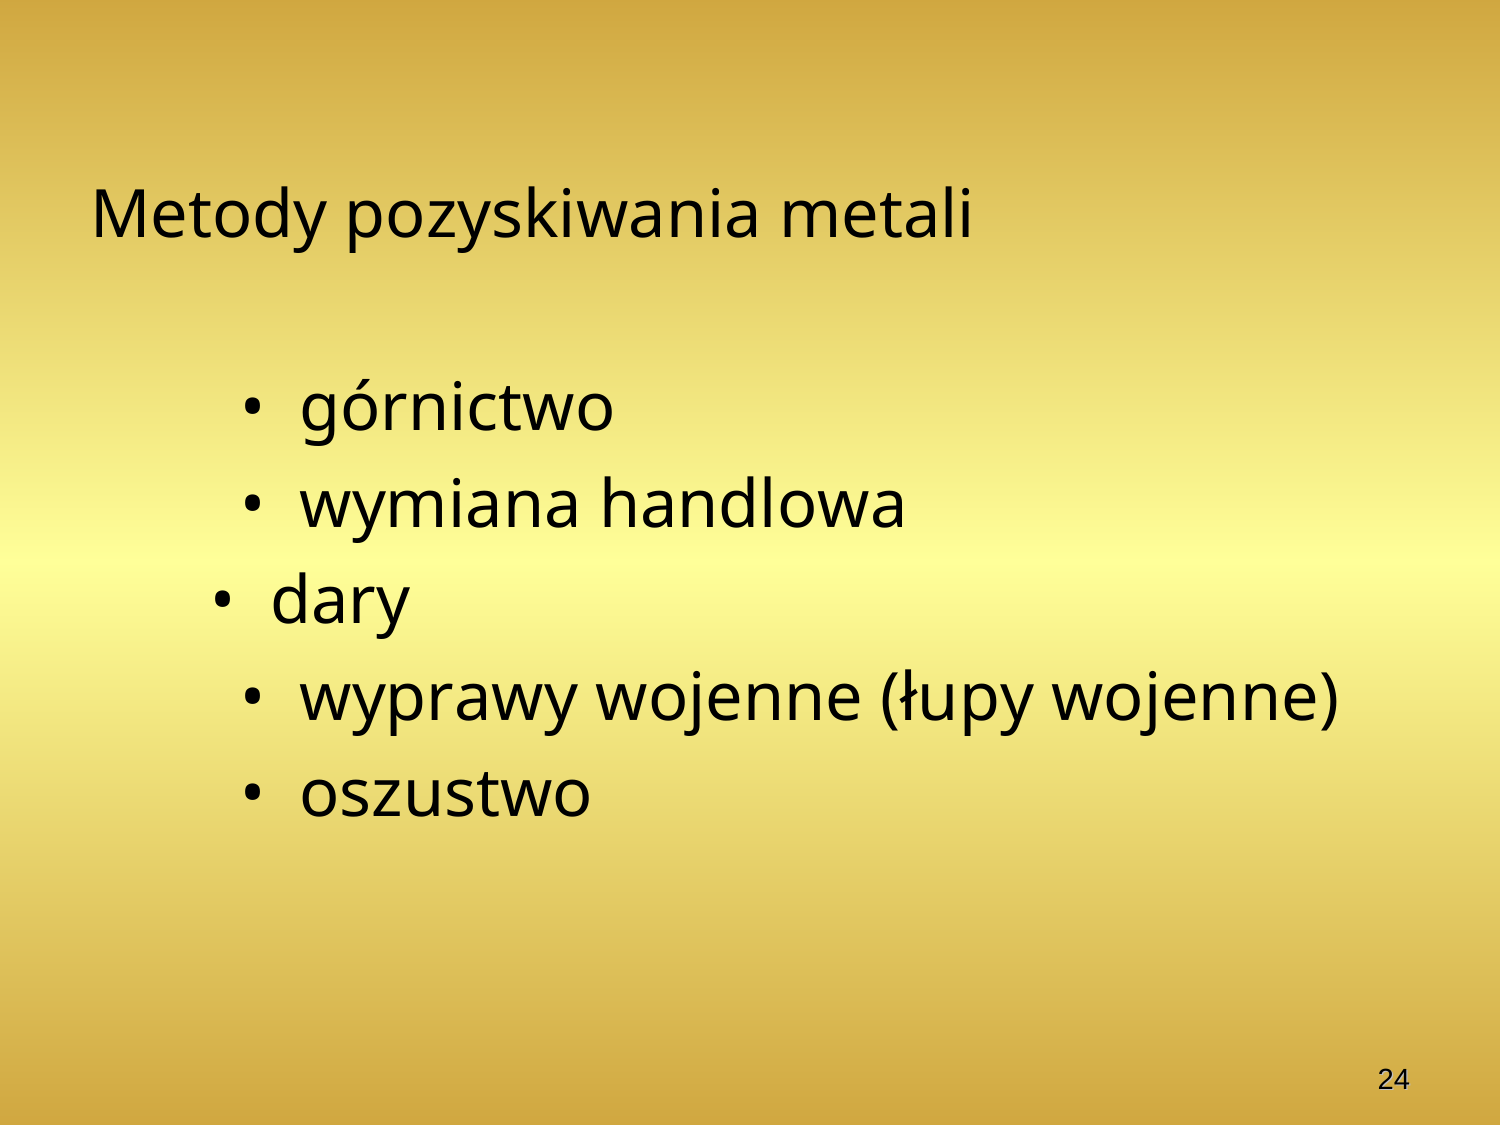

# Metody pozyskiwania metali
	• górnictwo
	• wymiana handlowa
 • dary
	• wyprawy wojenne (łupy wojenne)
	• oszustwo